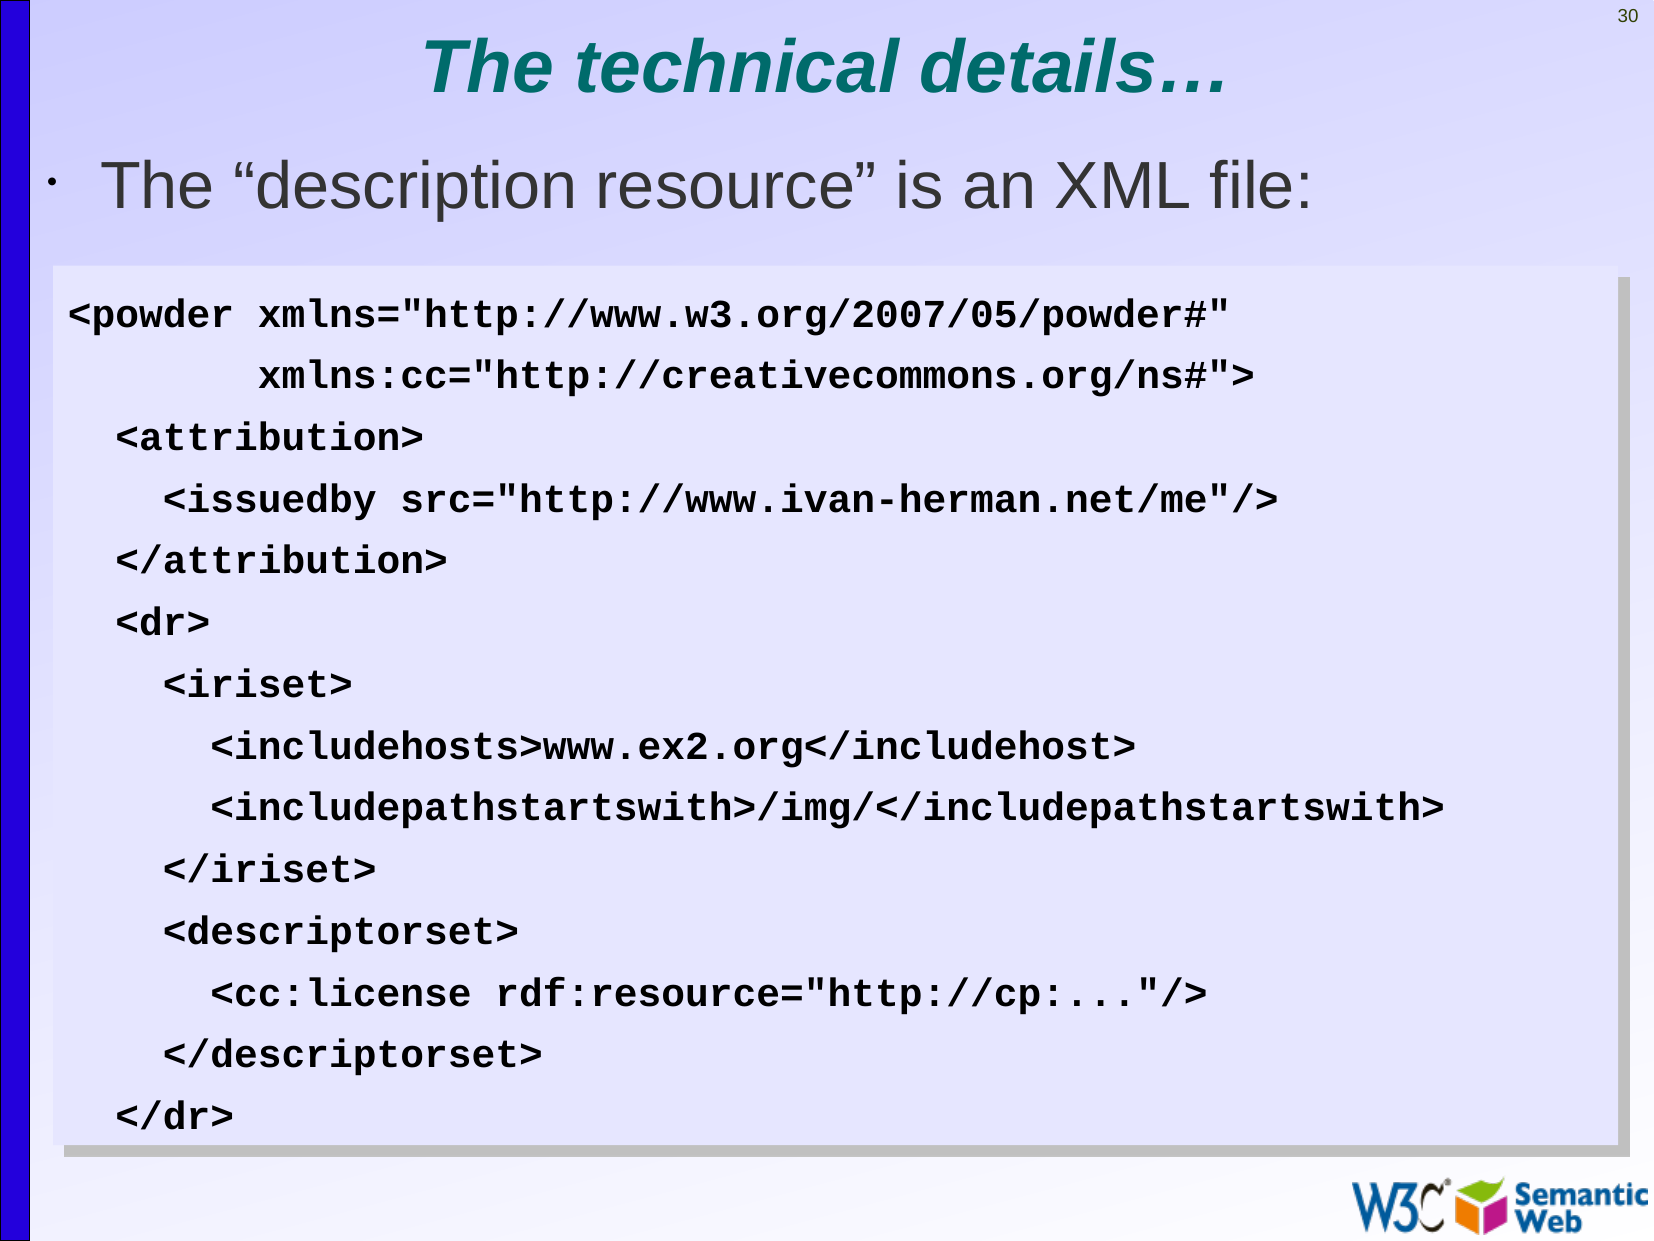

# The technical details…
The “description resource” is an XML file:
<powder xmlns="http://www.w3.org/2007/05/powder#"
 xmlns:cc="http://creativecommons.org/ns#">
 <attribution>
 <issuedby src="http://www.ivan-herman.net/me"/>
 </attribution>
 <dr>
 <iriset>
 <includehosts>www.ex2.org</includehost>
 <includepathstartswith>/img/</includepathstartswith>
 </iriset>
 <descriptorset>
 <cc:license rdf:resource="http://cp:..."/>
 </descriptorset>
 </dr>